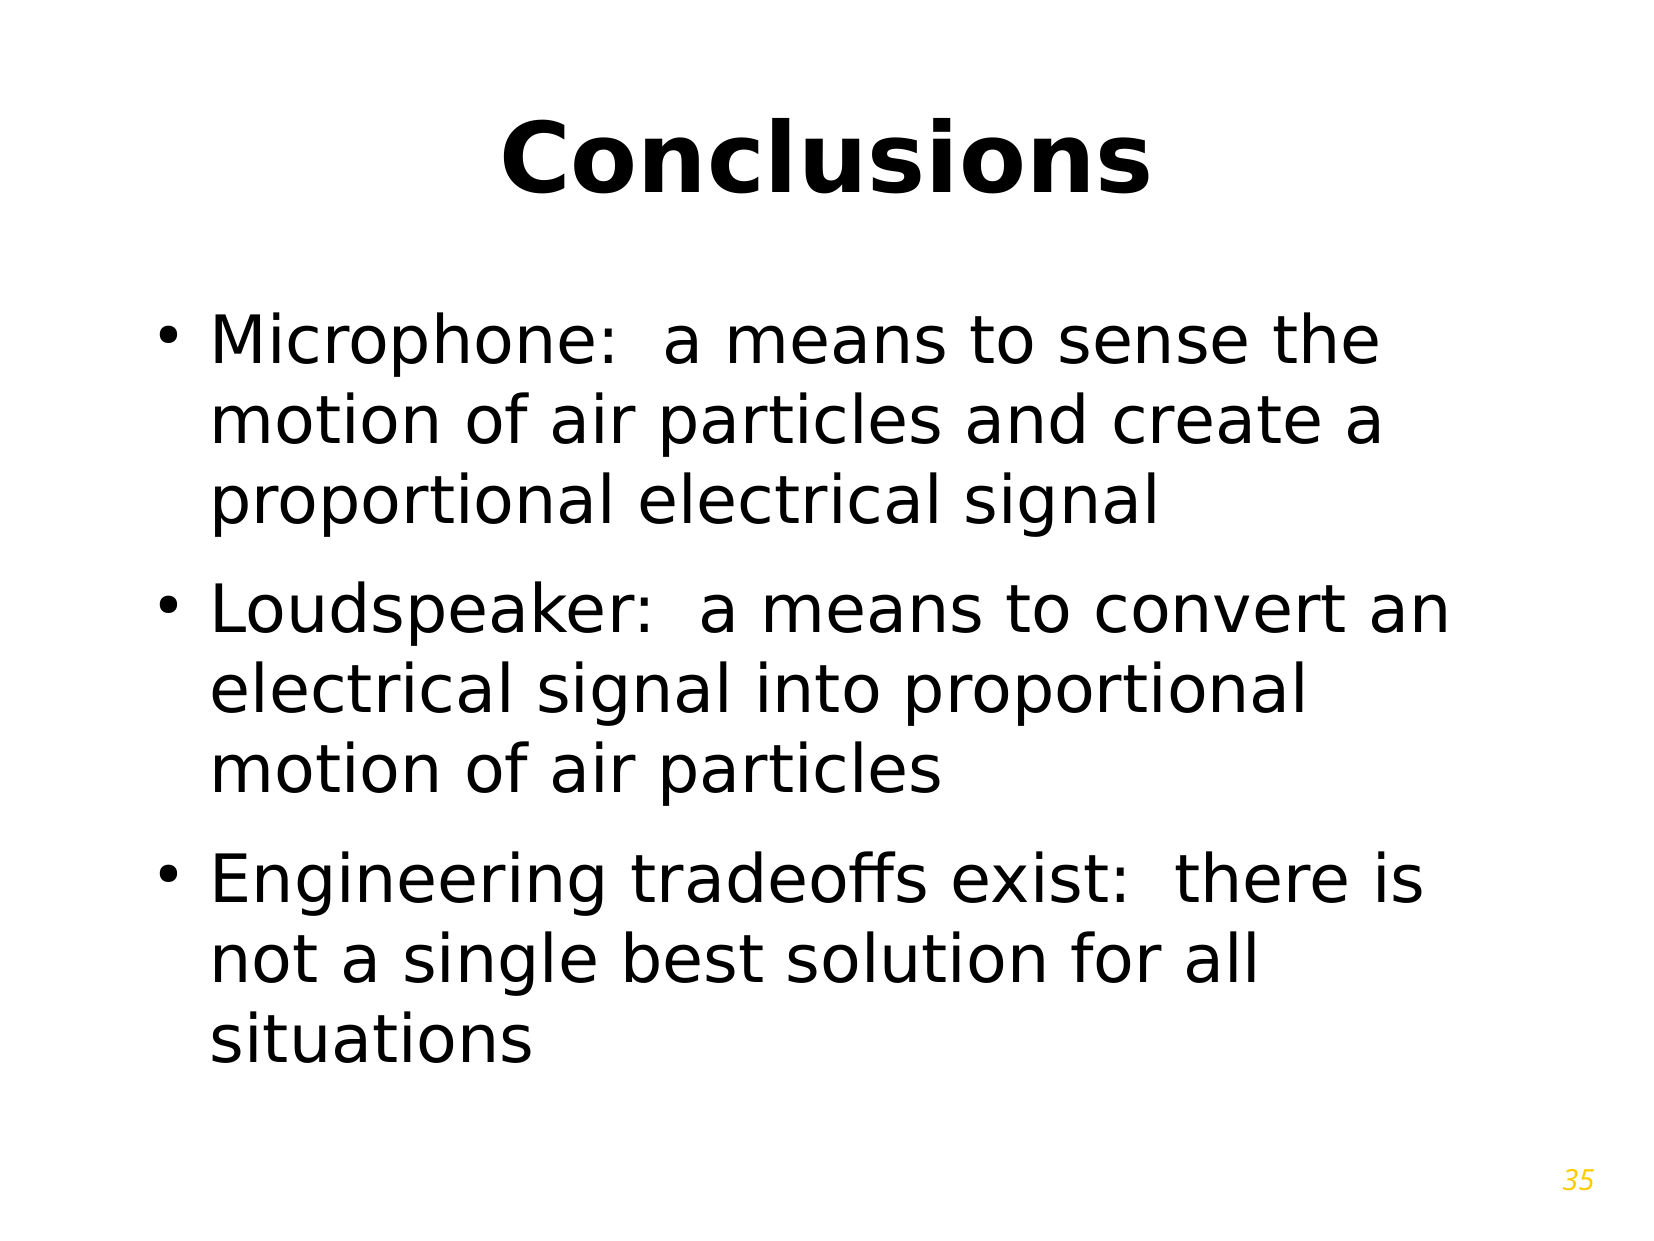

# Conclusions
Microphone: a means to sense the motion of air particles and create a proportional electrical signal
Loudspeaker: a means to convert an electrical signal into proportional motion of air particles
Engineering tradeoffs exist: there is not a single best solution for all situations